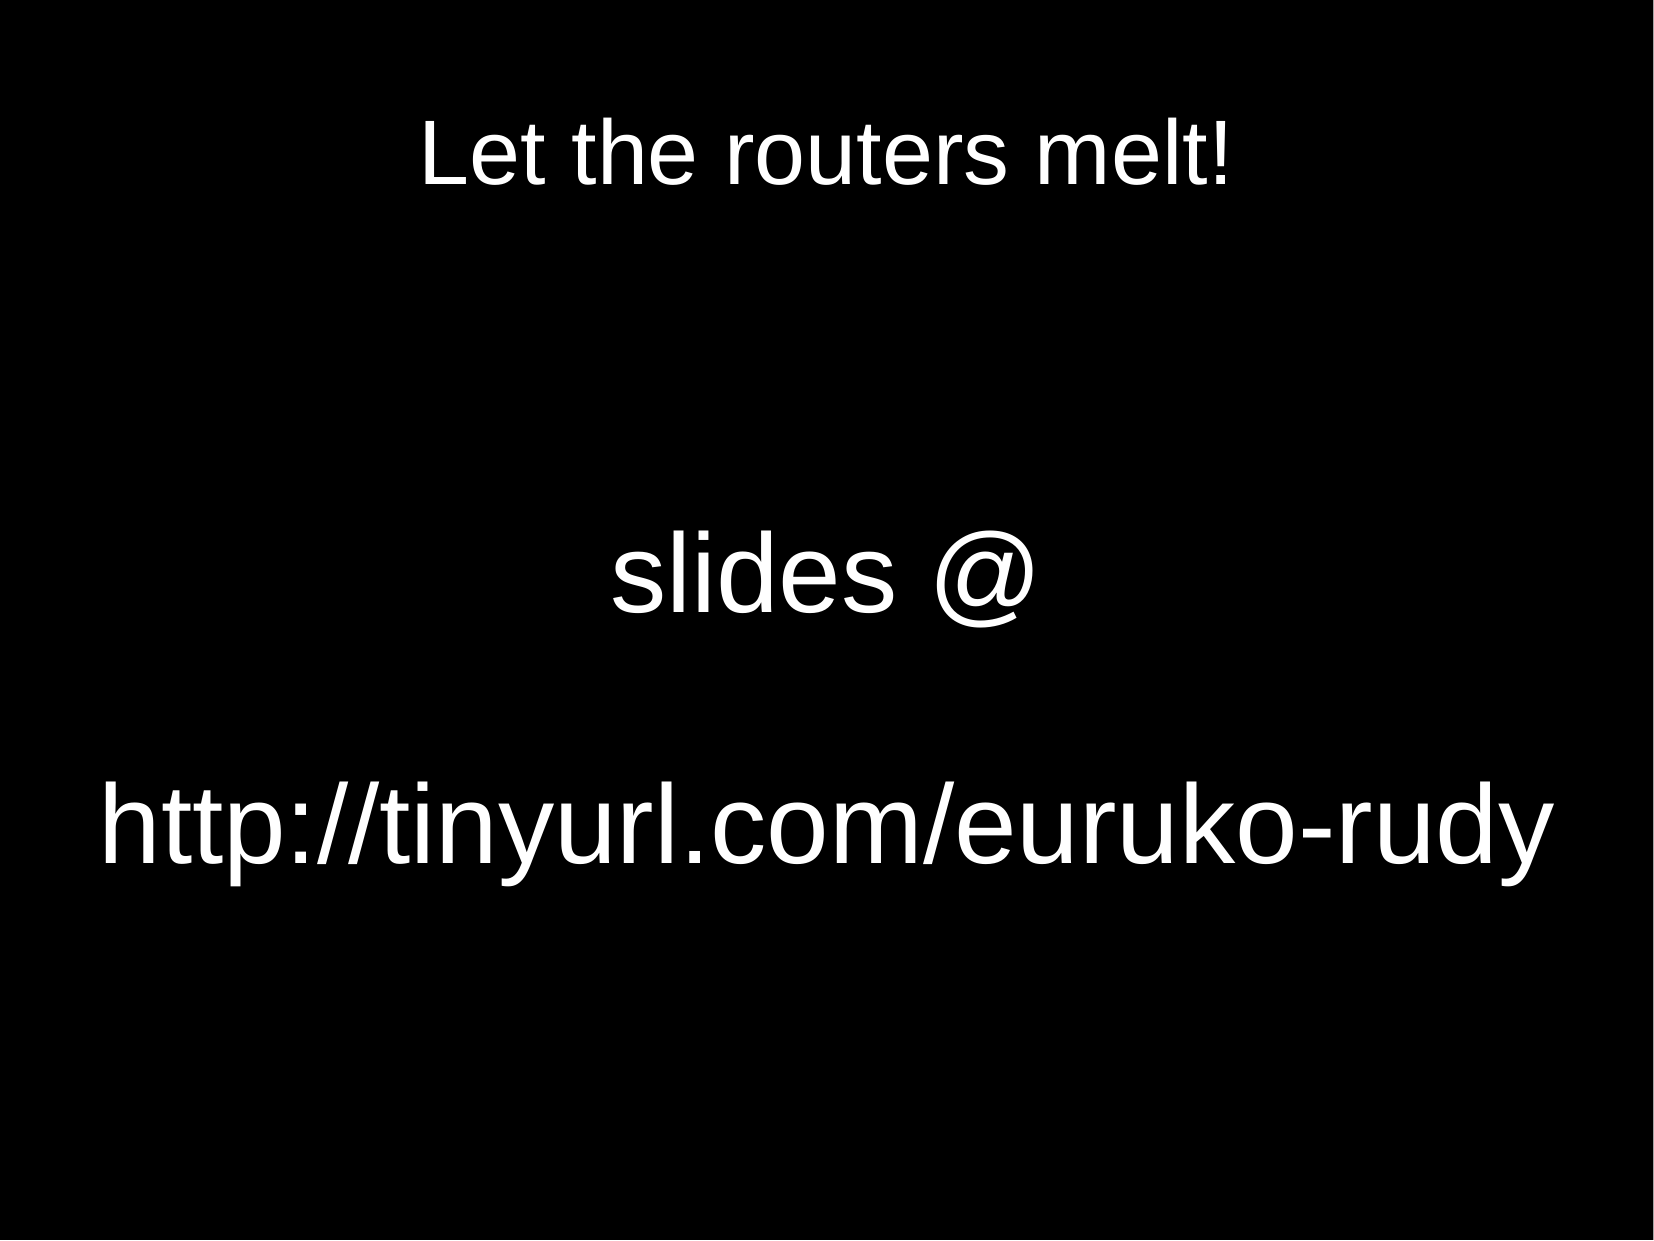

# Let the routers melt!
slides @
http://tinyurl.com/euruko-rudy